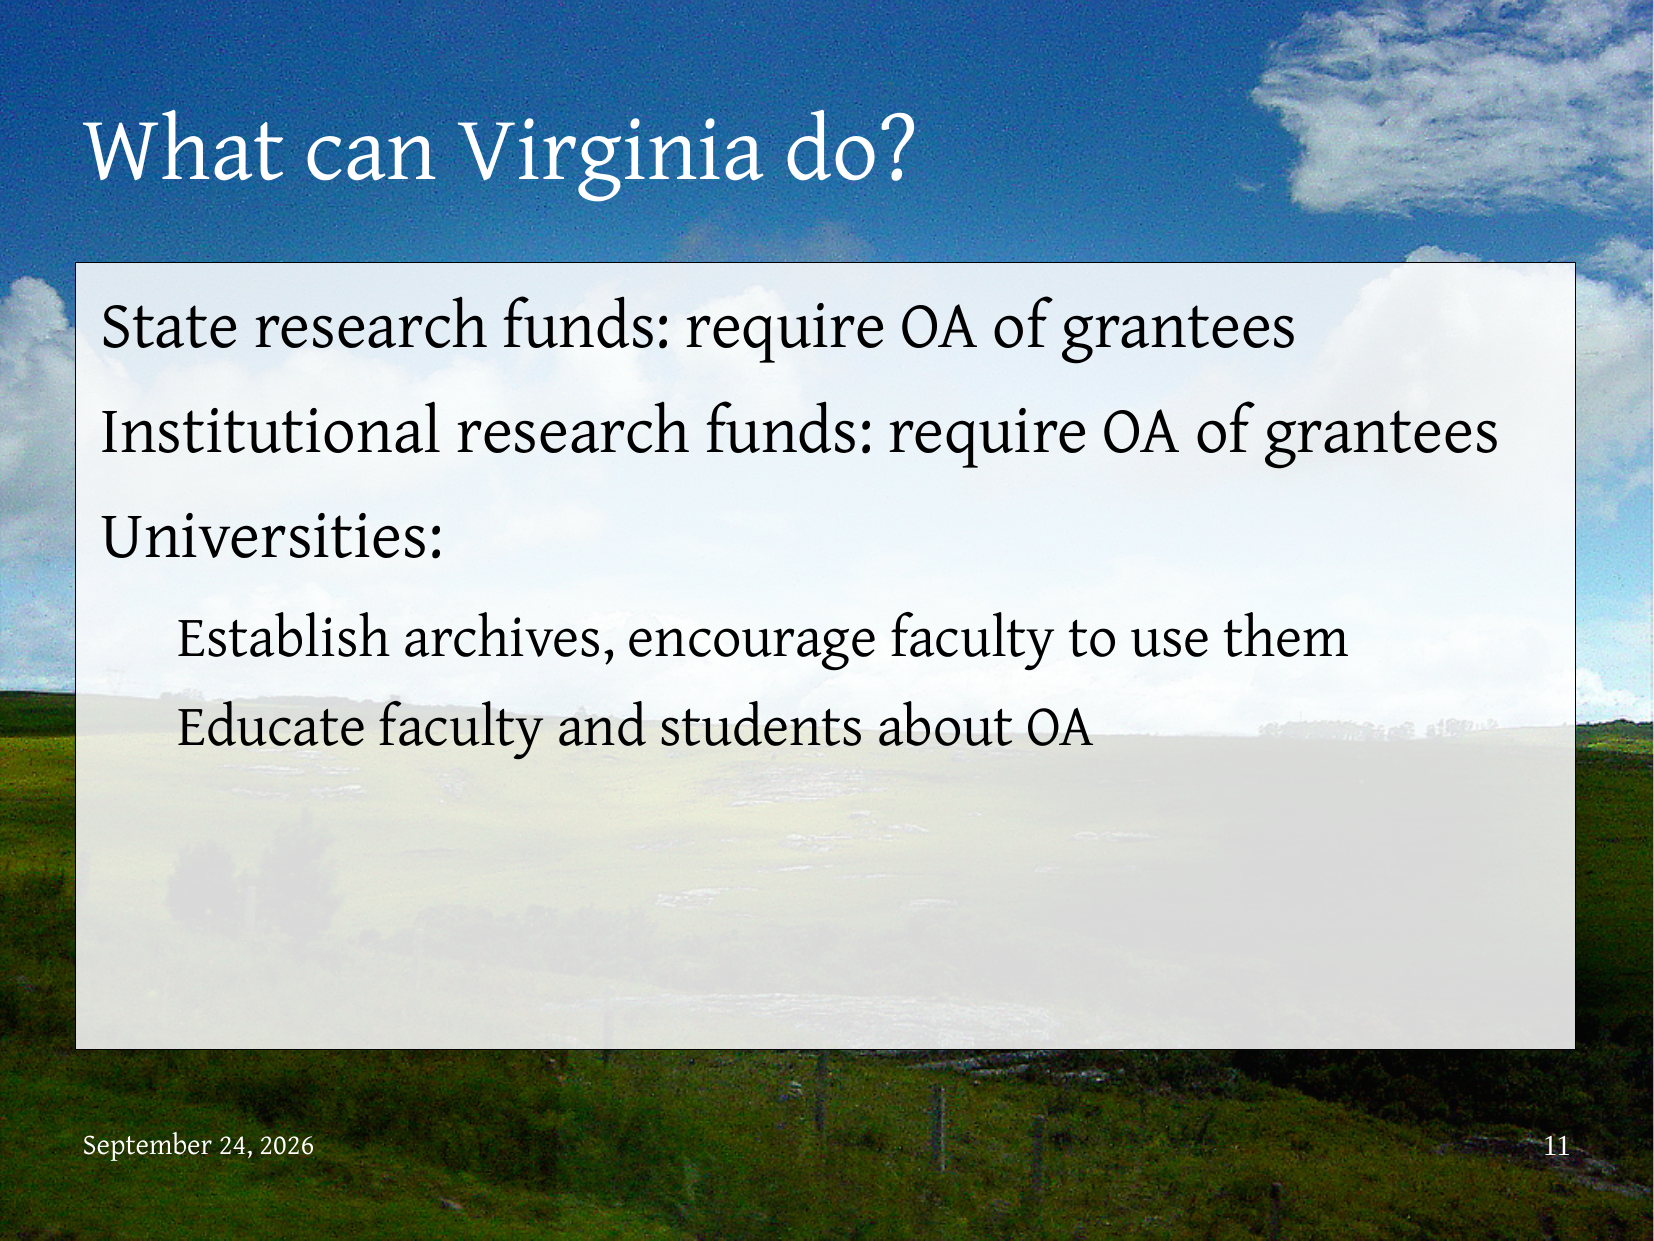

# What can Virginia do?
State research funds: require OA of grantees
Institutional research funds: require OA of grantees
Universities:
Establish archives, encourage faculty to use them
Educate faculty and students about OA
11